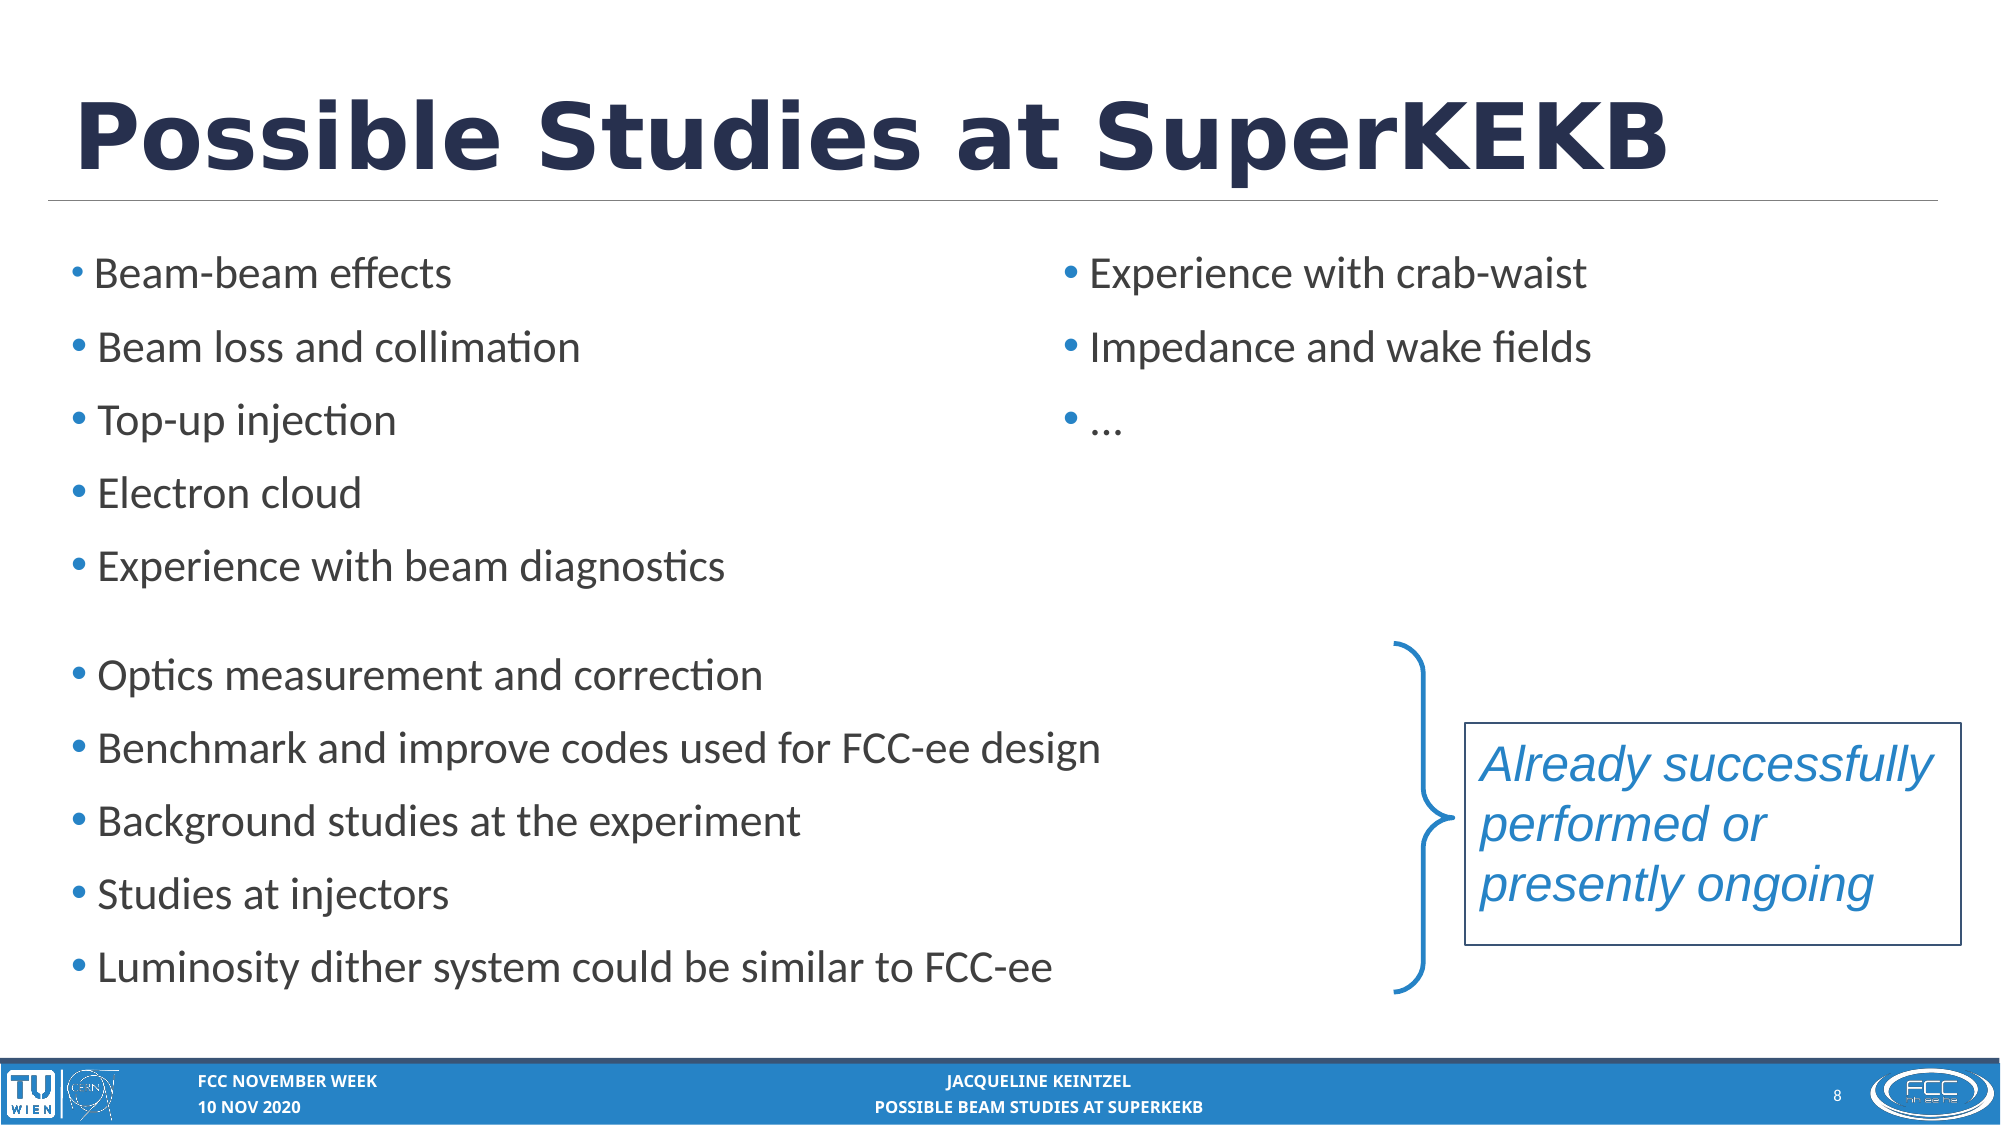

Possible Studies at SuperKEKB
 Beam-beam effects
 Beam loss and collimation
 Top-up injection
 Electron cloud
 Experience with beam diagnostics
 Experience with crab-waist
 Impedance and wake fields
 ...
 Optics measurement and correction
 Benchmark and improve codes used for FCC-ee design
 Background studies at the experiment
 Studies at injectors
 Luminosity dither system could be similar to FCC-ee
Already successfully performed or presently ongoing